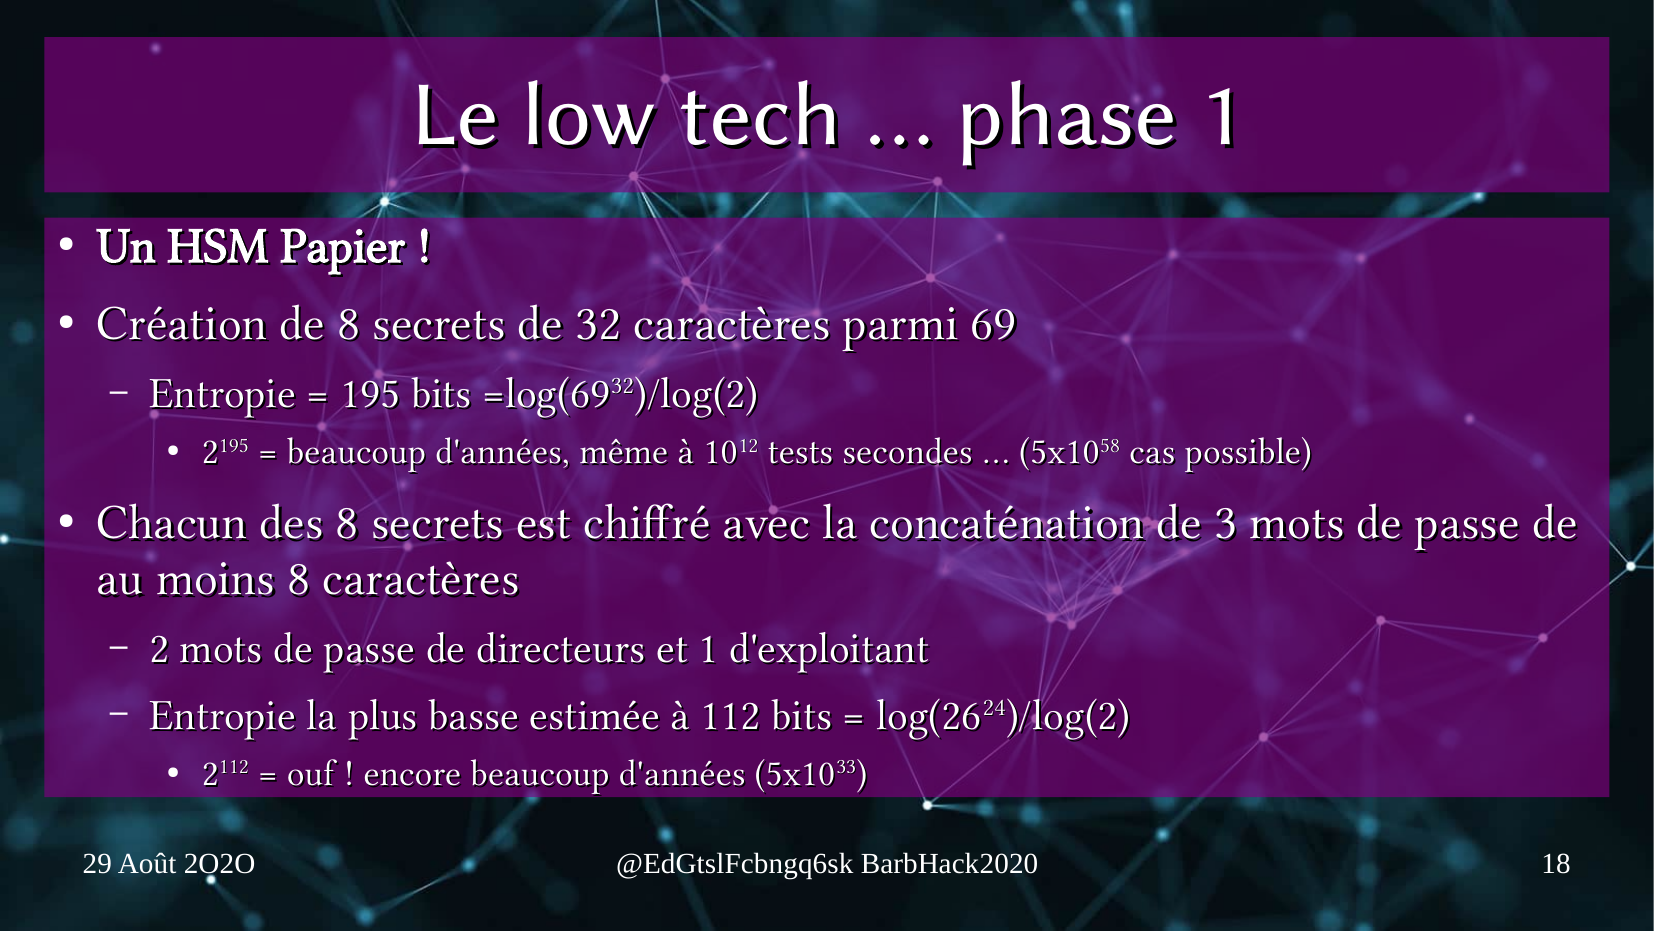

# Le low tech ... phase 1
Un HSM Papier !
Création de 8 secrets de 32 caractères parmi 69
Entropie = 195 bits =log(6932)/log(2)
2195 = beaucoup d'années, même à 1012 tests secondes … (5x1058 cas possible)
Chacun des 8 secrets est chiffré avec la concaténation de 3 mots de passe de au moins 8 caractères
2 mots de passe de directeurs et 1 d'exploitant
Entropie la plus basse estimée à 112 bits = log(2624)/log(2)
2112 = ouf ! encore beaucoup d'années (5x1033)
29 Août 2O2O
@EdGtslFcbngq6sk BarbHack2020
18